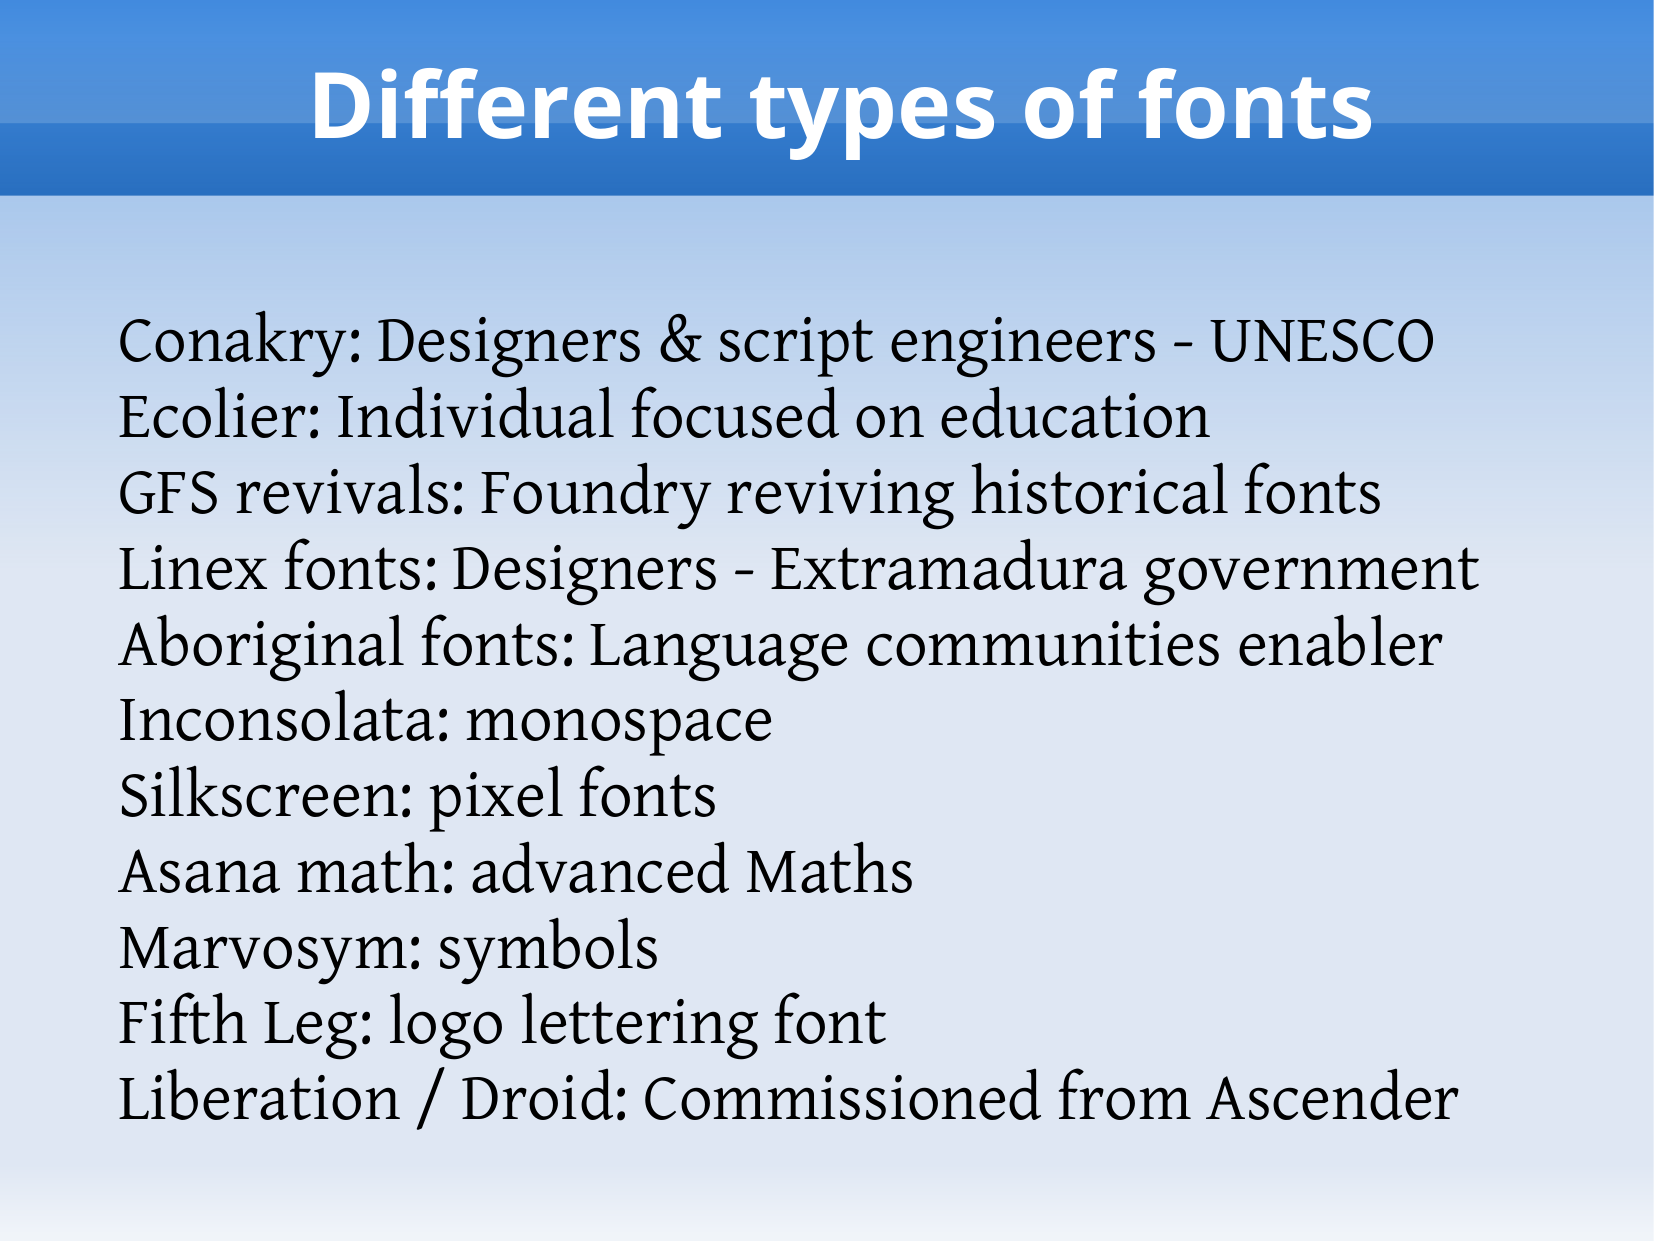

# Different types of fonts
Conakry: Designers & script engineers - UNESCO
Ecolier: Individual focused on education
GFS revivals: Foundry reviving historical fonts
Linex fonts: Designers - Extramadura government
Aboriginal fonts: Language communities enabler
Inconsolata: monospace
Silkscreen: pixel fonts
Asana math: advanced Maths
Marvosym: symbols
Fifth Leg: logo lettering font
Liberation / Droid: Commissioned from Ascender